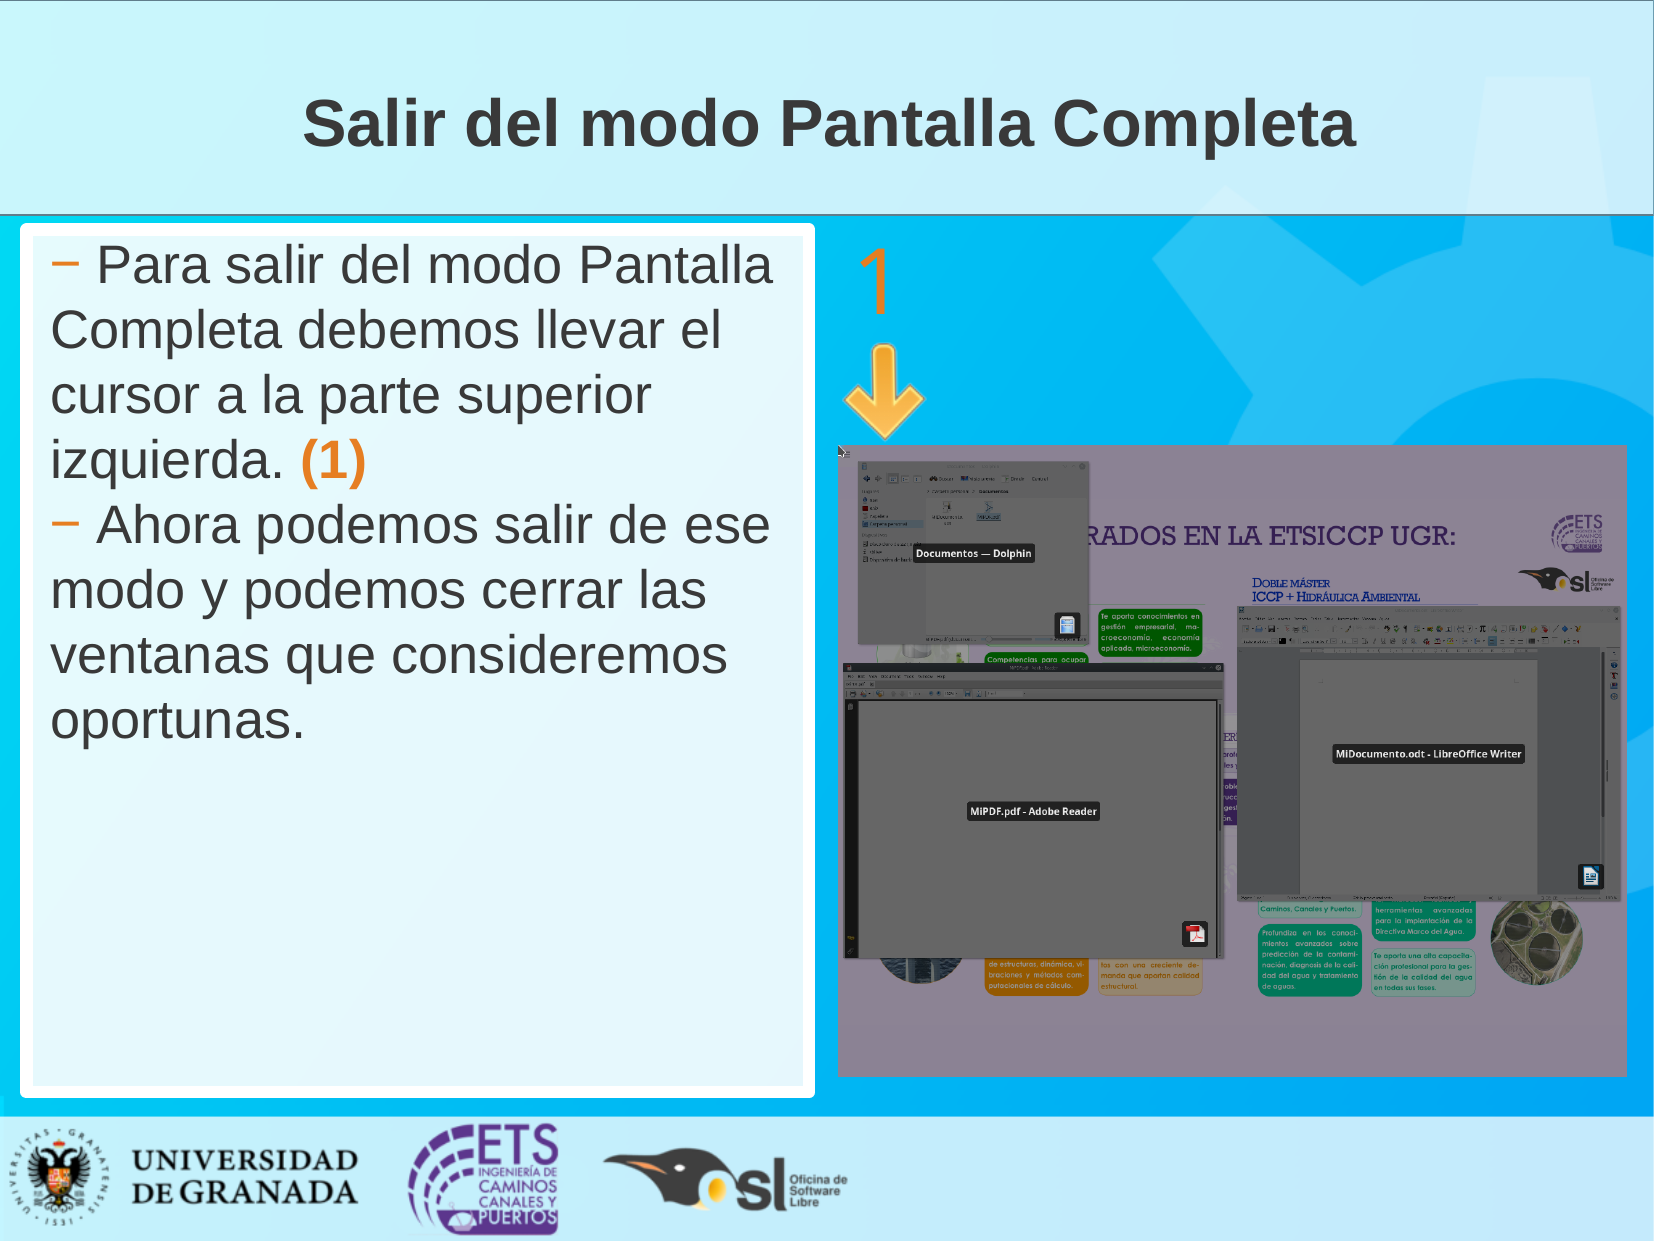

Salir del modo Pantalla Completa
1
 Para salir del modo Pantalla Completa debemos llevar el cursor a la parte superior izquierda. (1)
 Ahora podemos salir de ese modo y podemos cerrar las ventanas que consideremos oportunas.